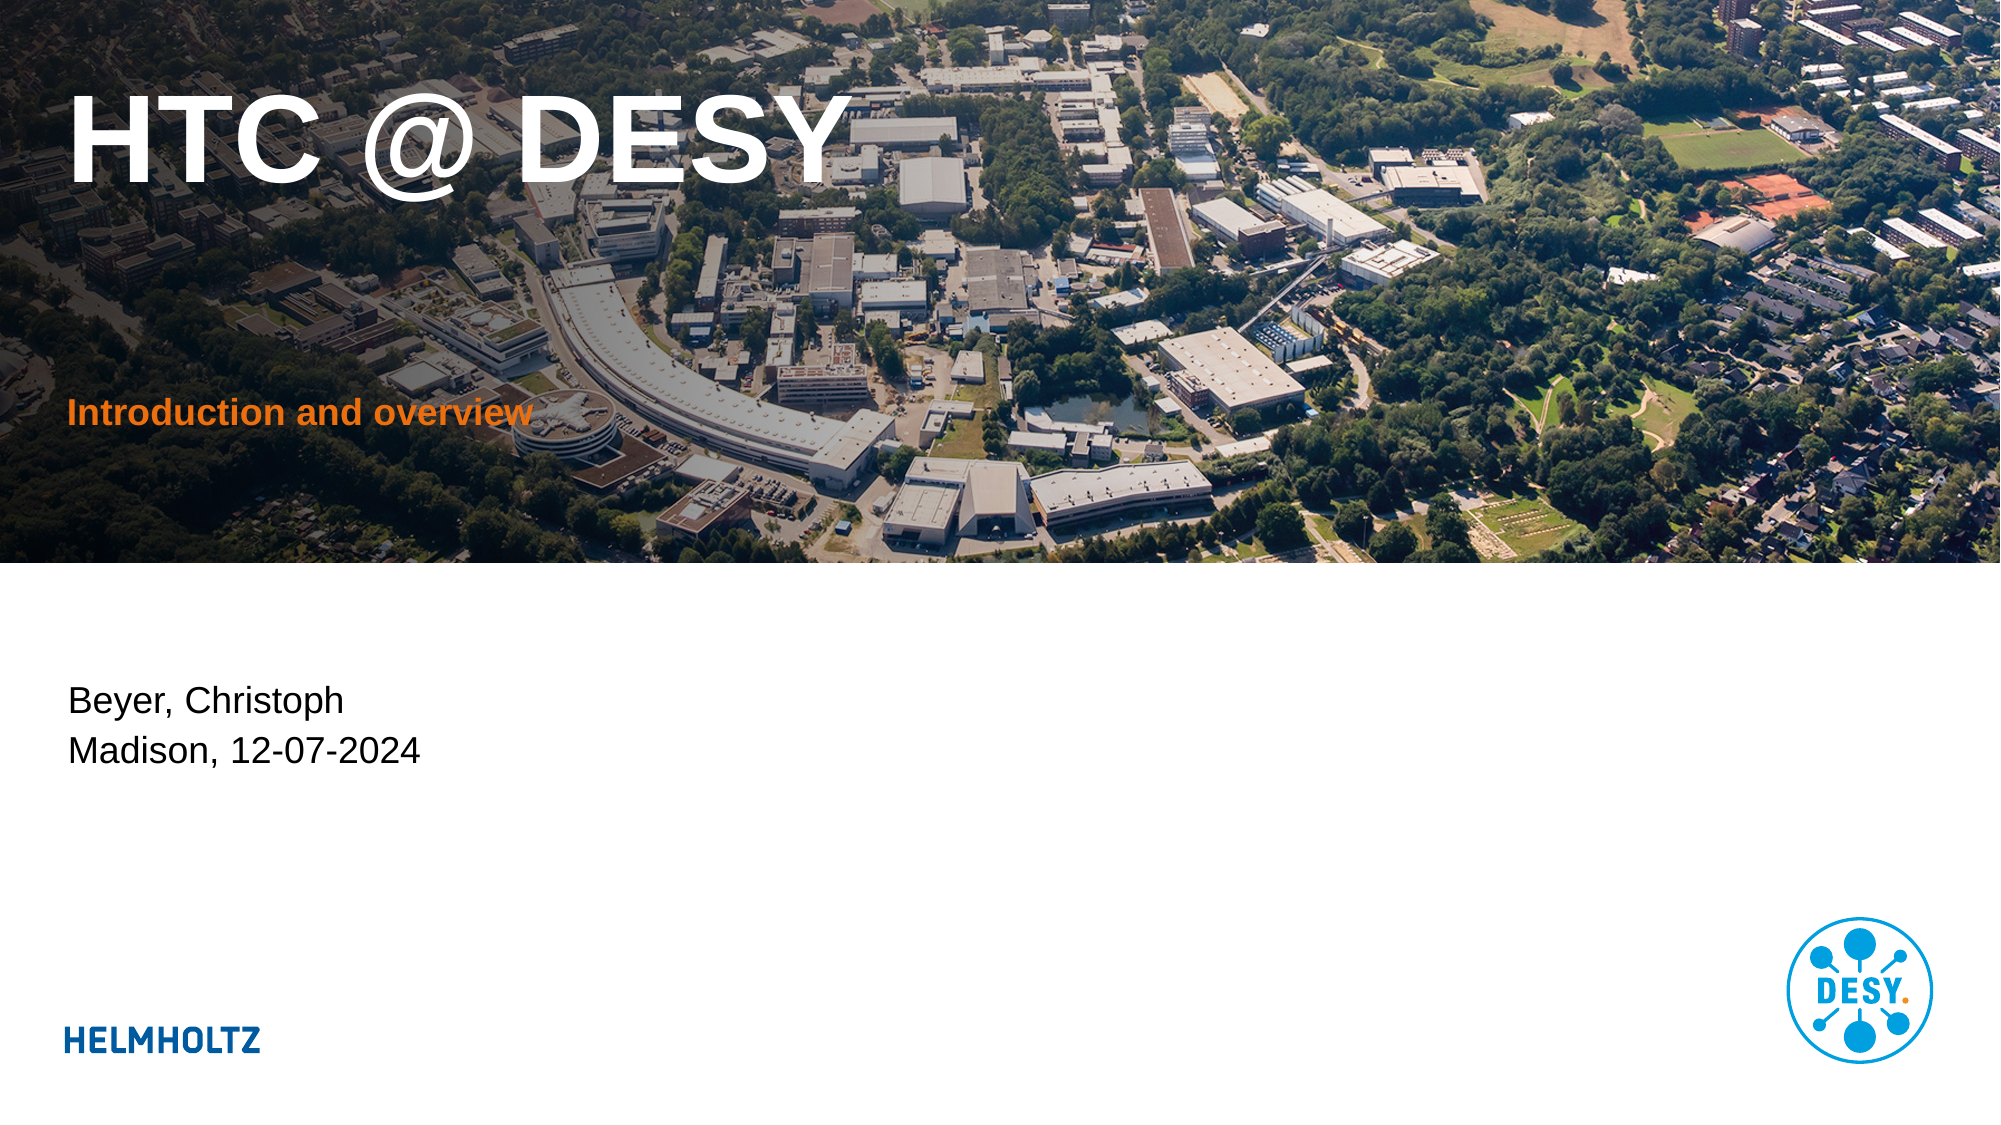

# HTC @ DESY
Introduction and overview
Beyer, Christoph
Madison, 12-07-2024